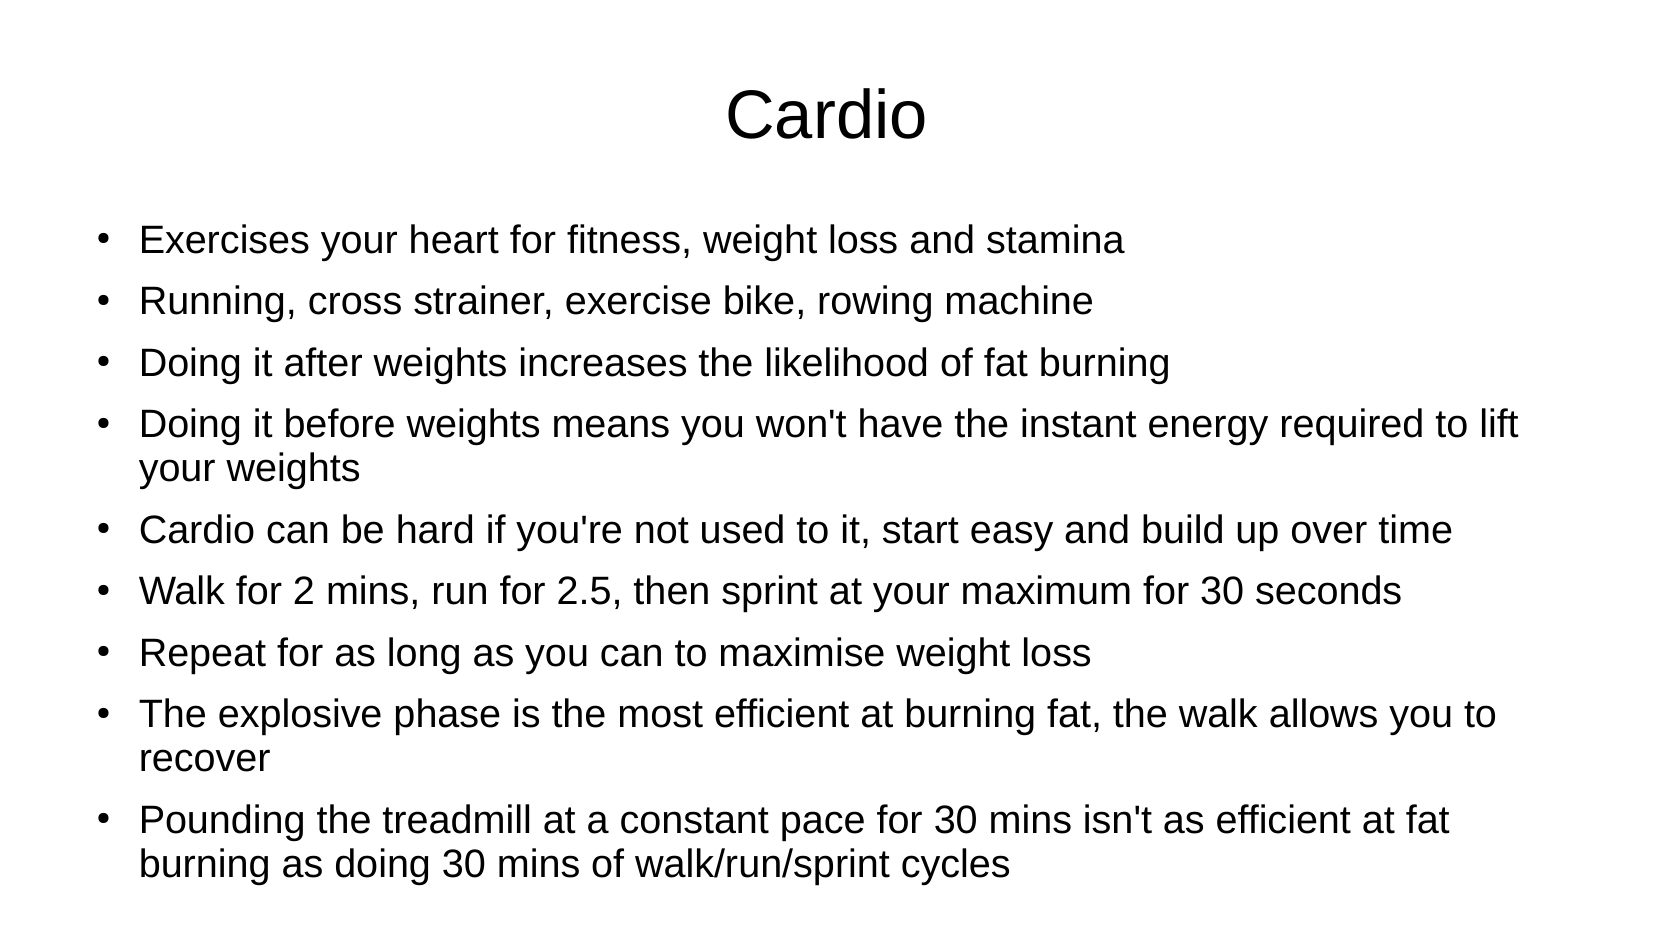

# Cardio
Exercises your heart for fitness, weight loss and stamina
Running, cross strainer, exercise bike, rowing machine
Doing it after weights increases the likelihood of fat burning
Doing it before weights means you won't have the instant energy required to lift your weights
Cardio can be hard if you're not used to it, start easy and build up over time
Walk for 2 mins, run for 2.5, then sprint at your maximum for 30 seconds
Repeat for as long as you can to maximise weight loss
The explosive phase is the most efficient at burning fat, the walk allows you to recover
Pounding the treadmill at a constant pace for 30 mins isn't as efficient at fat burning as doing 30 mins of walk/run/sprint cycles